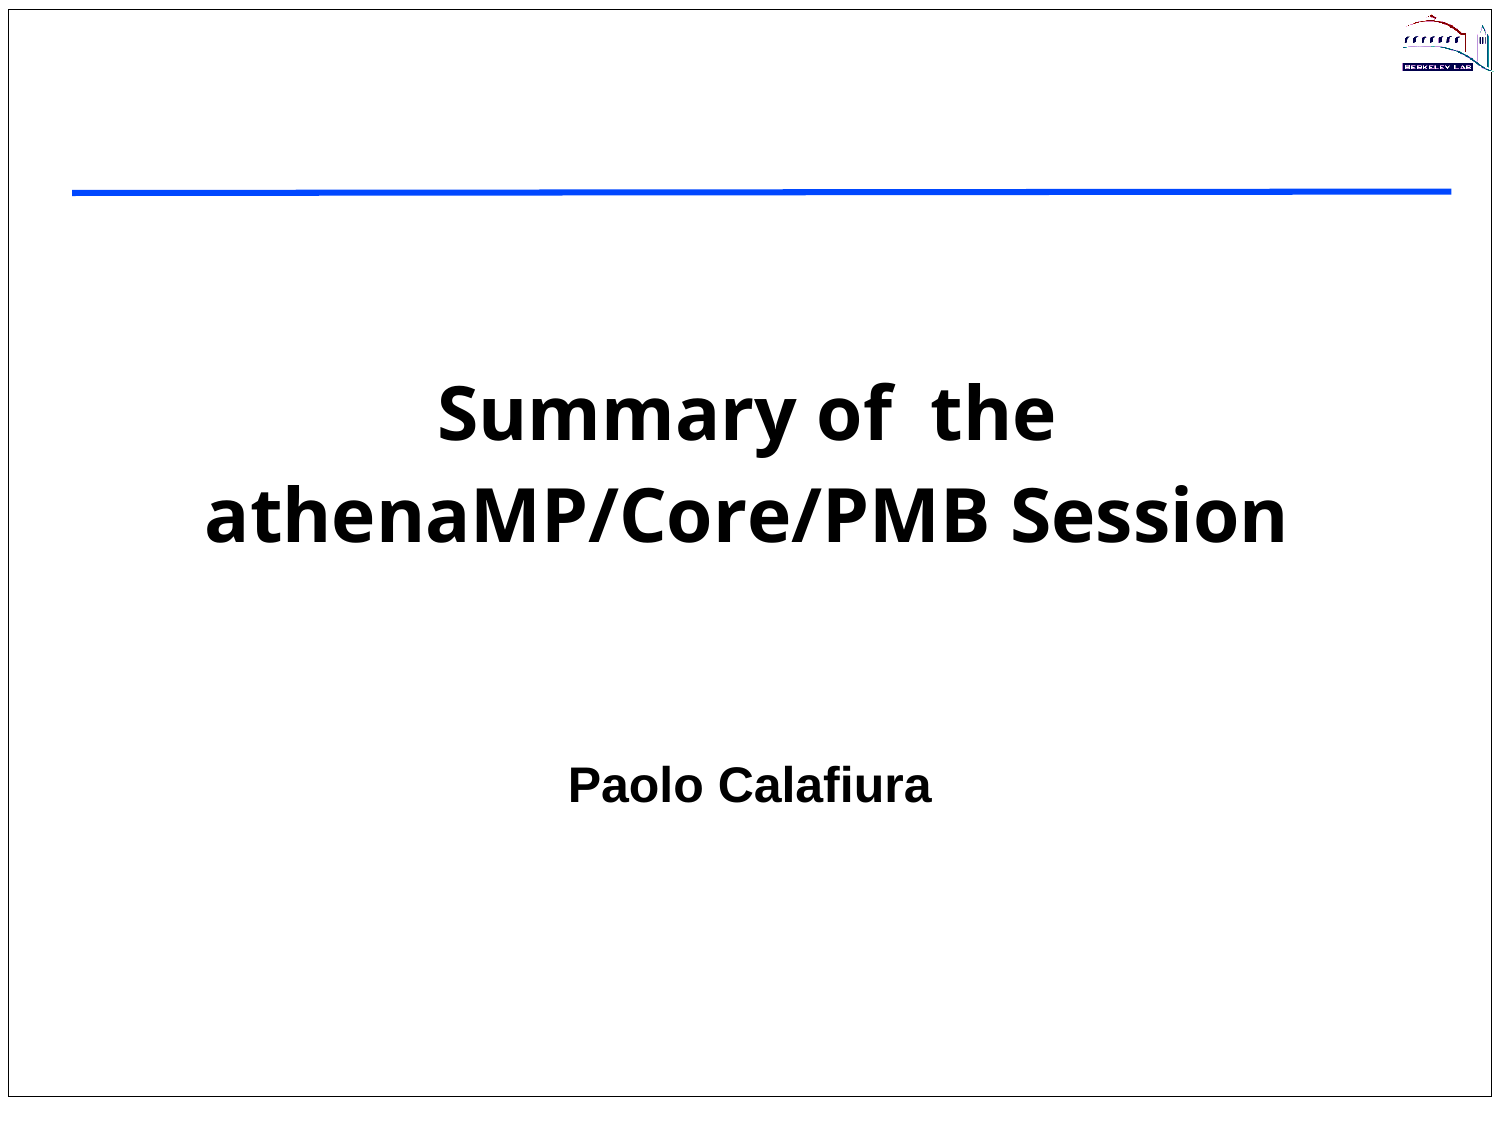

# Summary of the athenaMP/Core/PMB Session
Paolo Calafiura